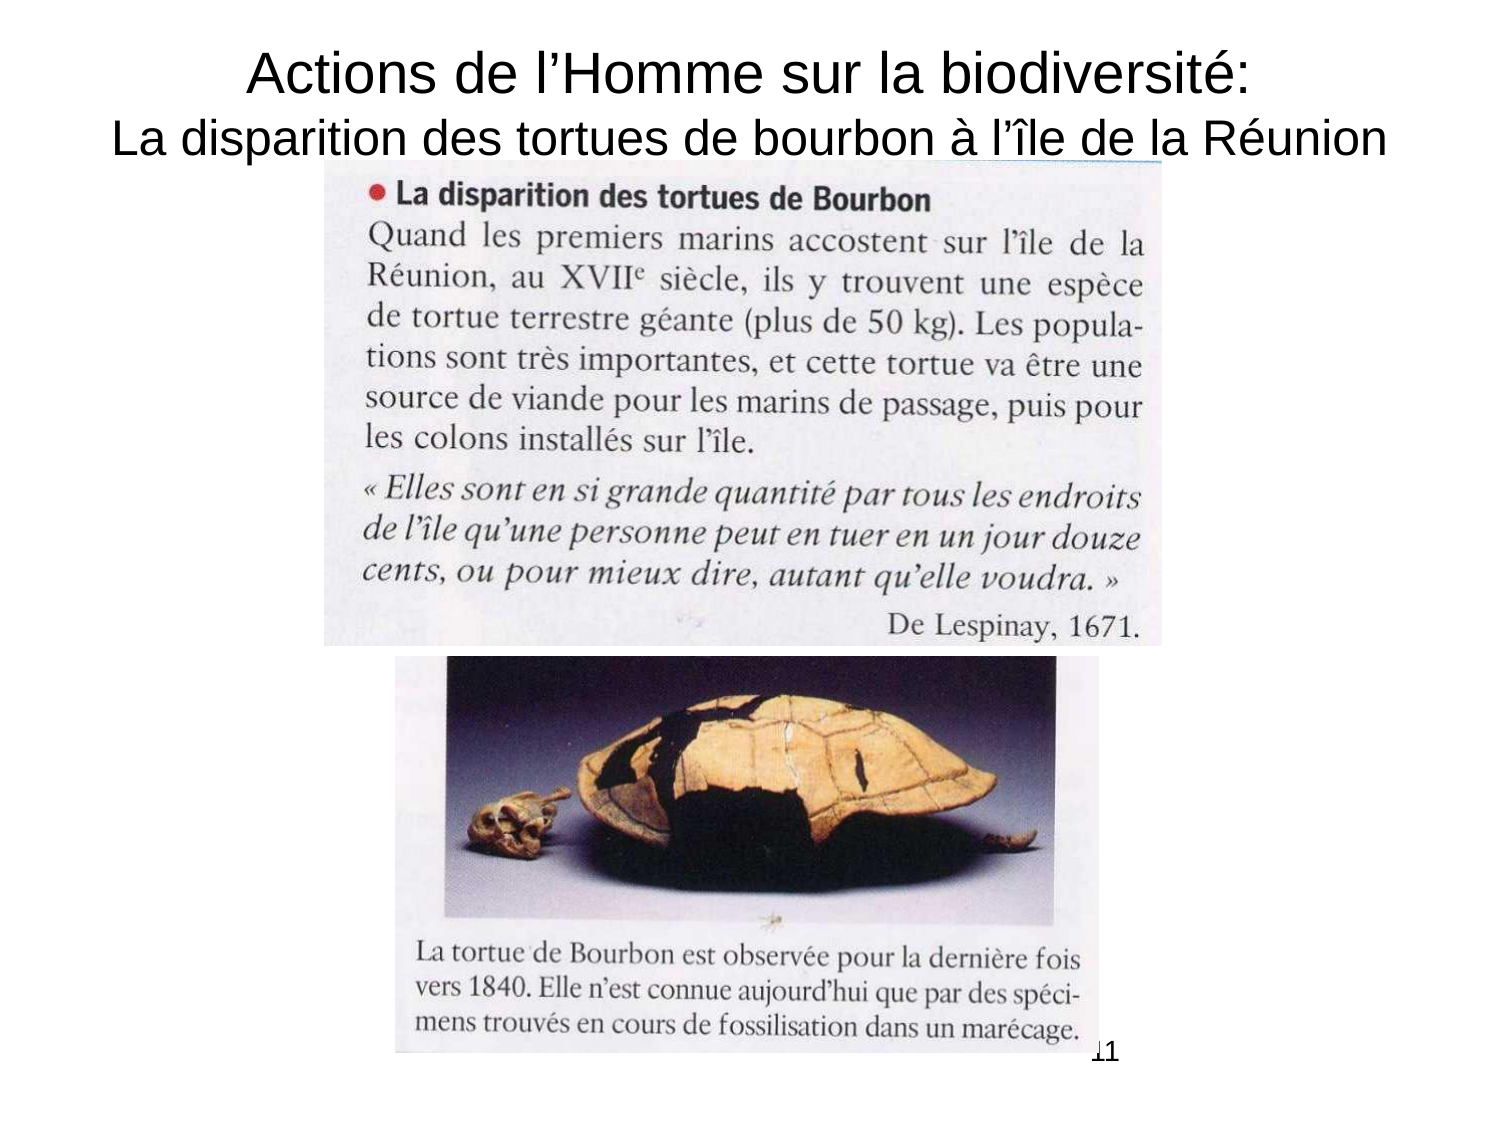

# Actions de l’Homme sur la biodiversité: La disparition des tortues de bourbon à l’île de la Réunion